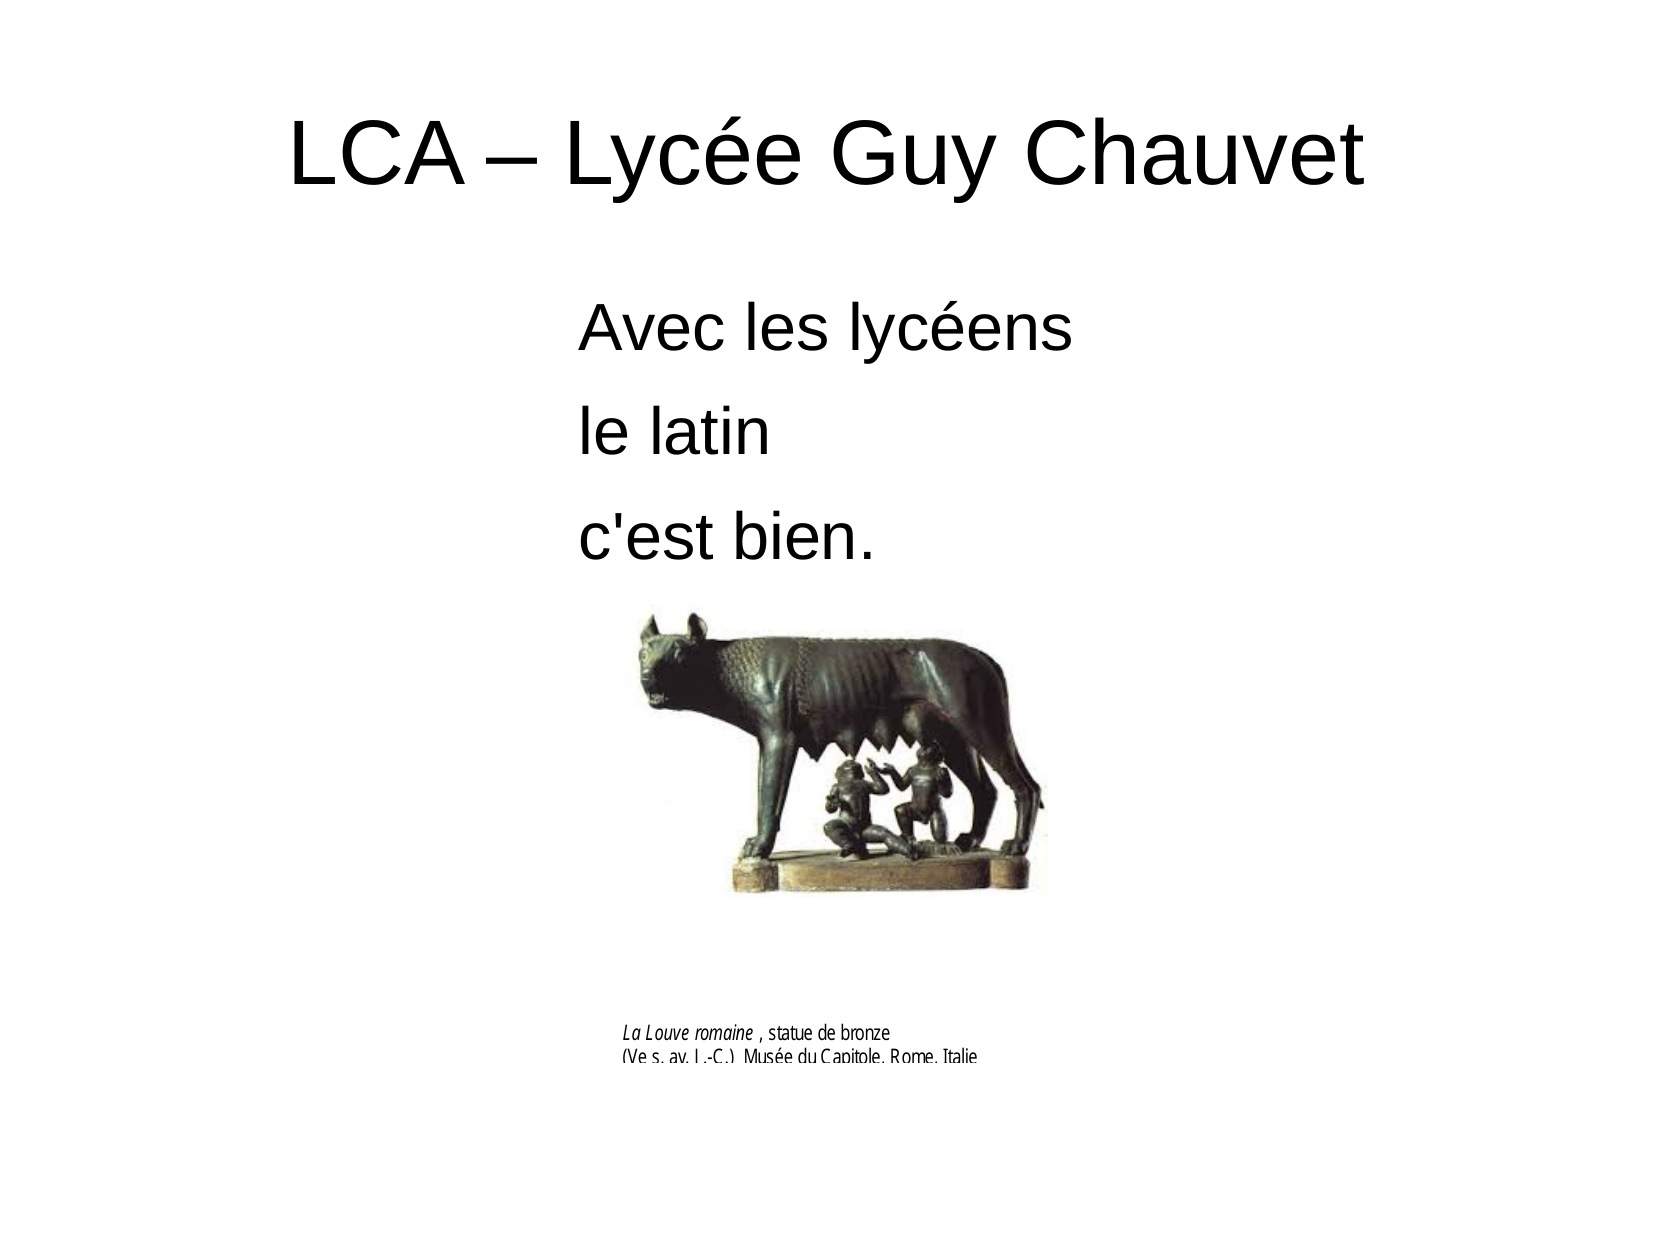

# LCA – Lycée Guy Chauvet
Avec les lycéens
le latin
c'est bien.